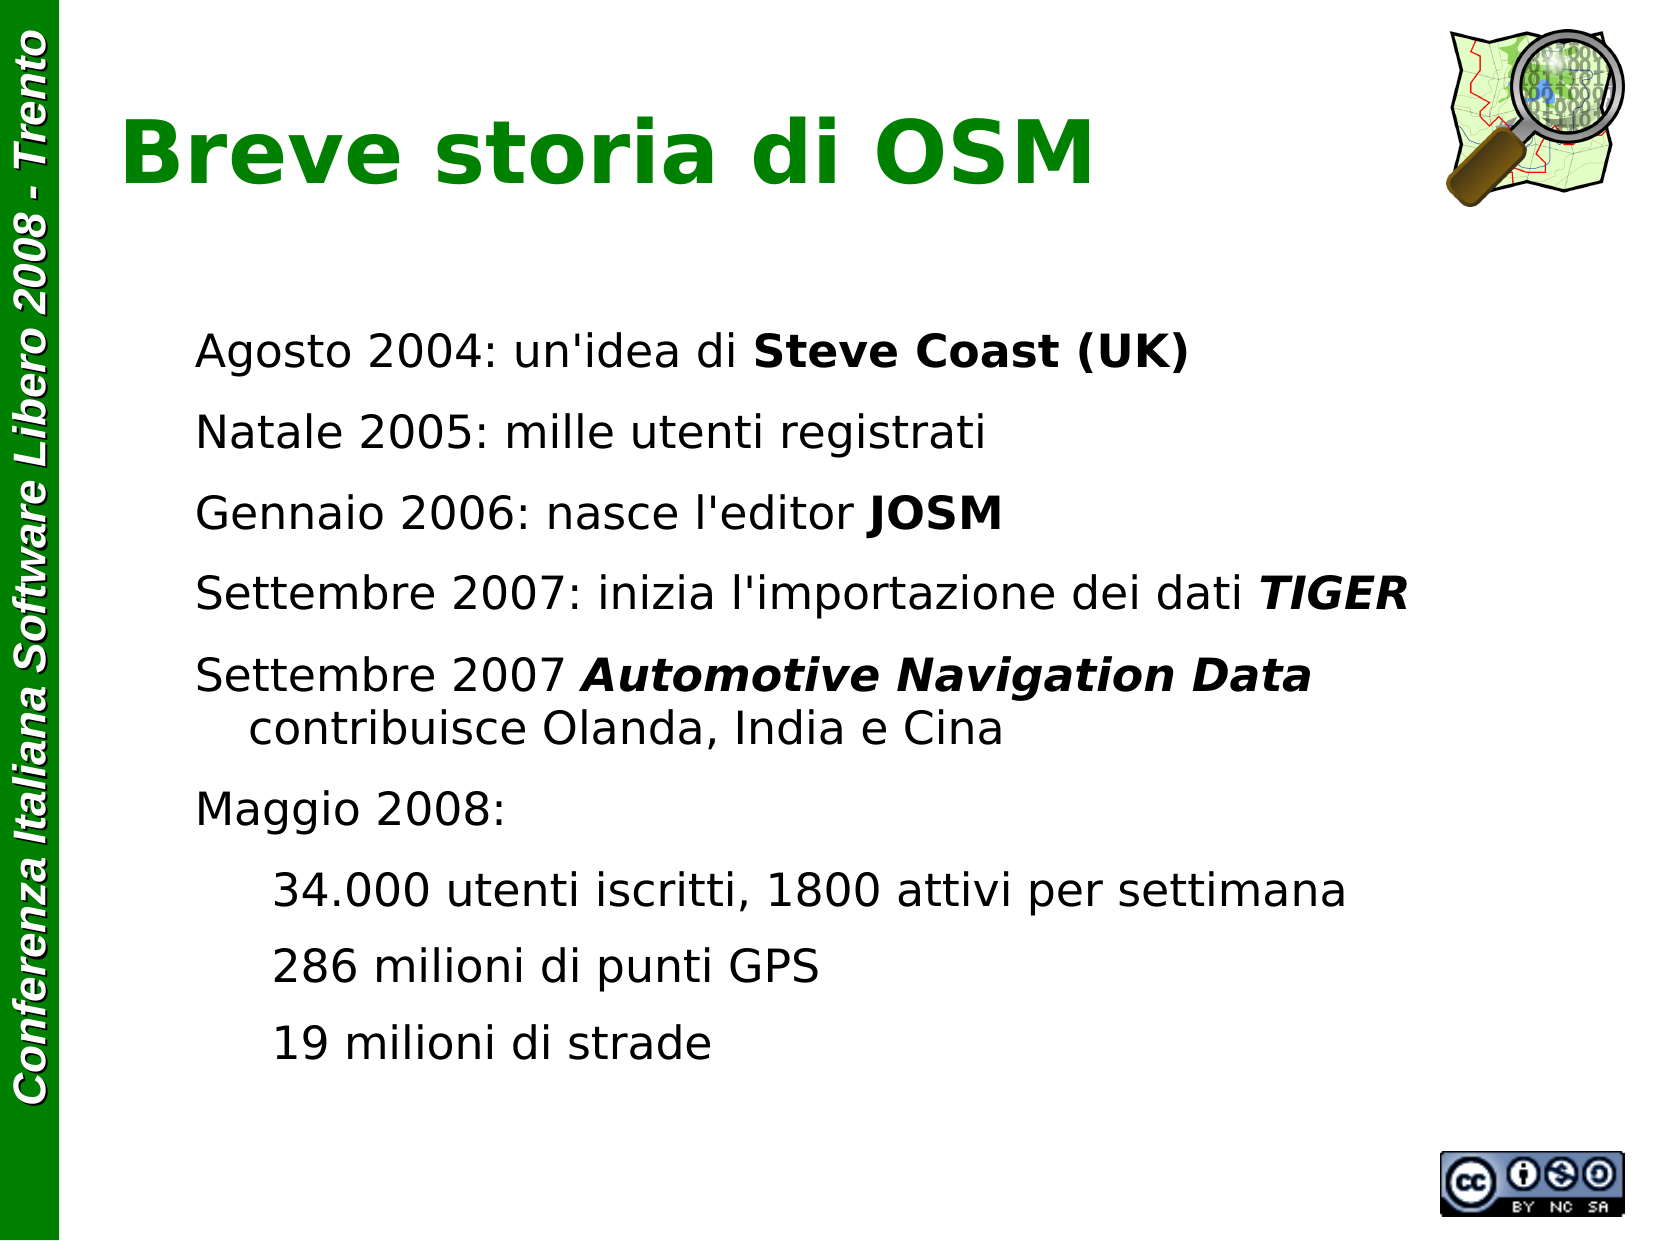

# Breve storia di OSM
Agosto 2004: un'idea di Steve Coast (UK)
Natale 2005: mille utenti registrati
Gennaio 2006: nasce l'editor JOSM
Settembre 2007: inizia l'importazione dei dati TIGER
Settembre 2007 Automotive Navigation Data contribuisce Olanda, India e Cina
Maggio 2008:
34.000 utenti iscritti, 1800 attivi per settimana
286 milioni di punti GPS
19 milioni di strade